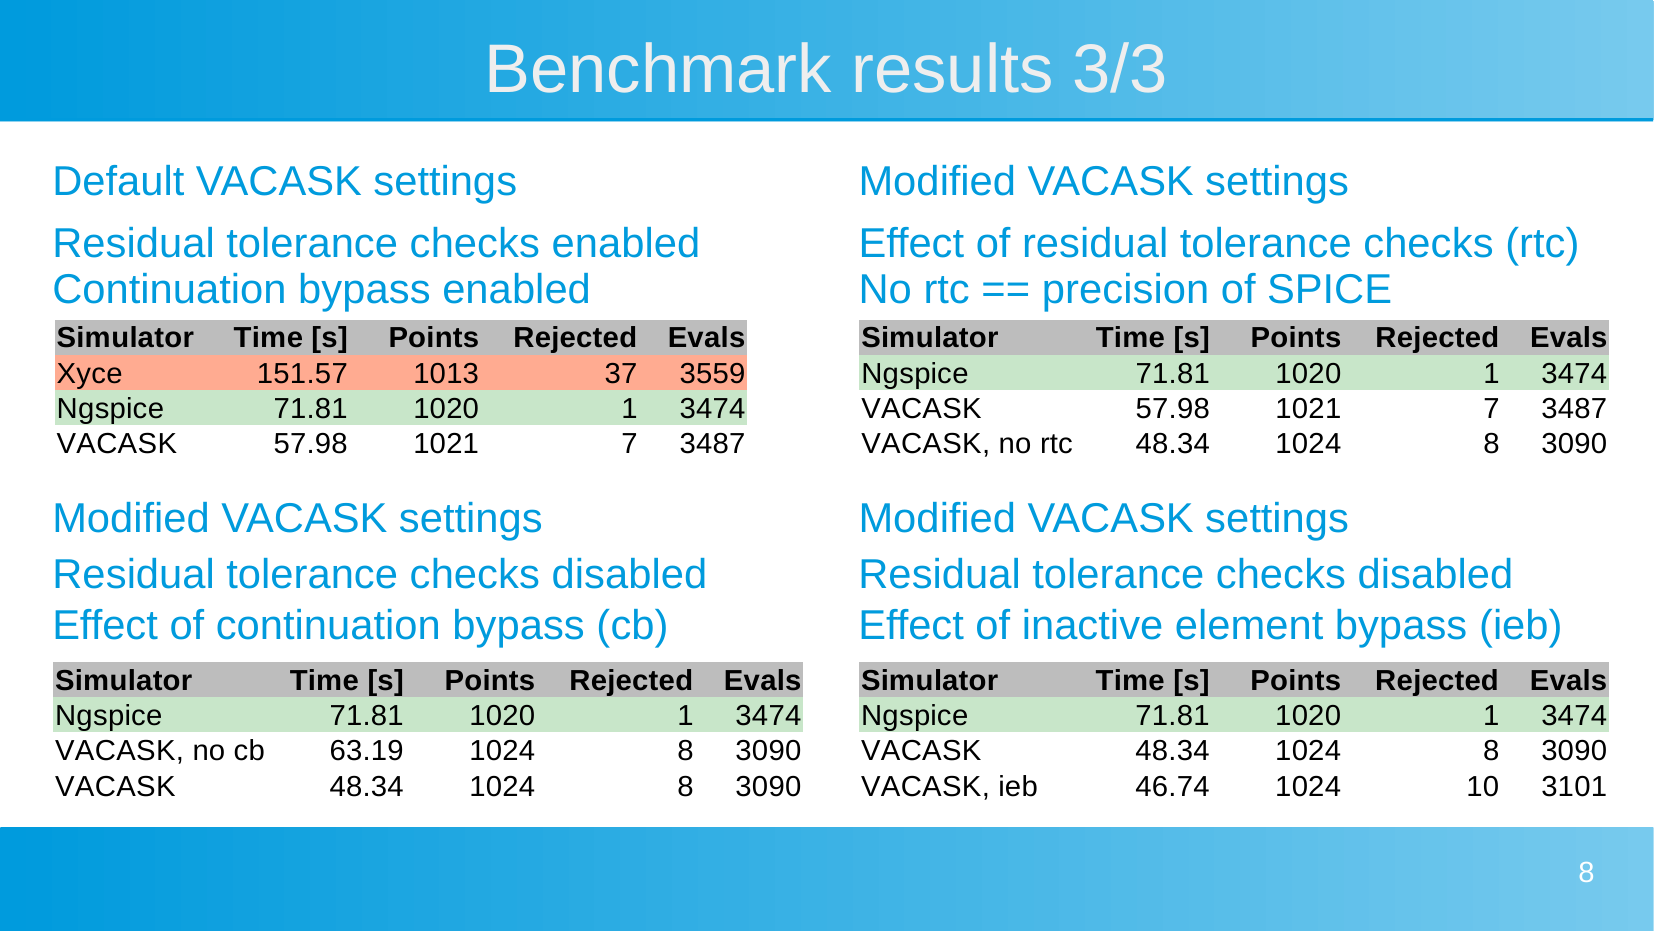

# Benchmark results 3/3
Default VACASK settings
Modified VACASK settings
Residual tolerance checks enabled
Continuation bypass enabled
Effect of residual tolerance checks (rtc)
No rtc == precision of SPICE
Modified VACASK settings
Modified VACASK settings
Residual tolerance checks disabled
Residual tolerance checks disabled
Effect of continuation bypass (cb)
Effect of inactive element bypass (ieb)
8